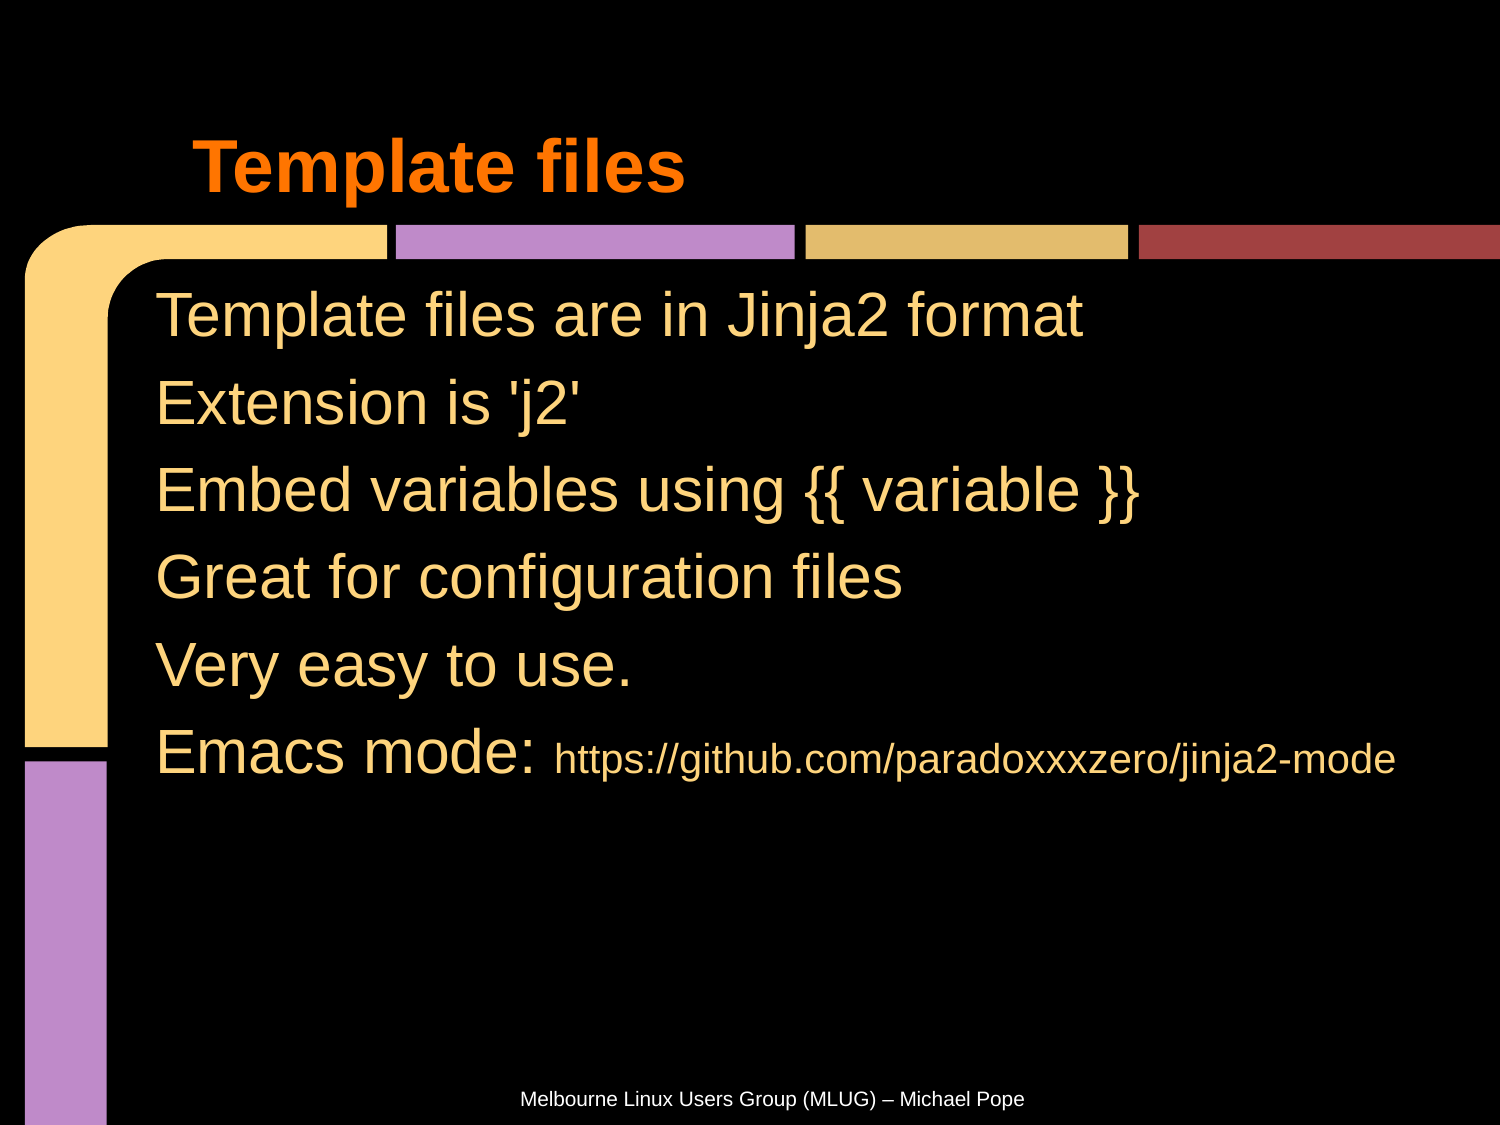

Template files
# Template files are in Jinja2 format
Extension is 'j2'
Embed variables using {{ variable }}
Great for configuration files
Very easy to use.
Emacs mode: https://github.com/paradoxxxzero/jinja2-mode